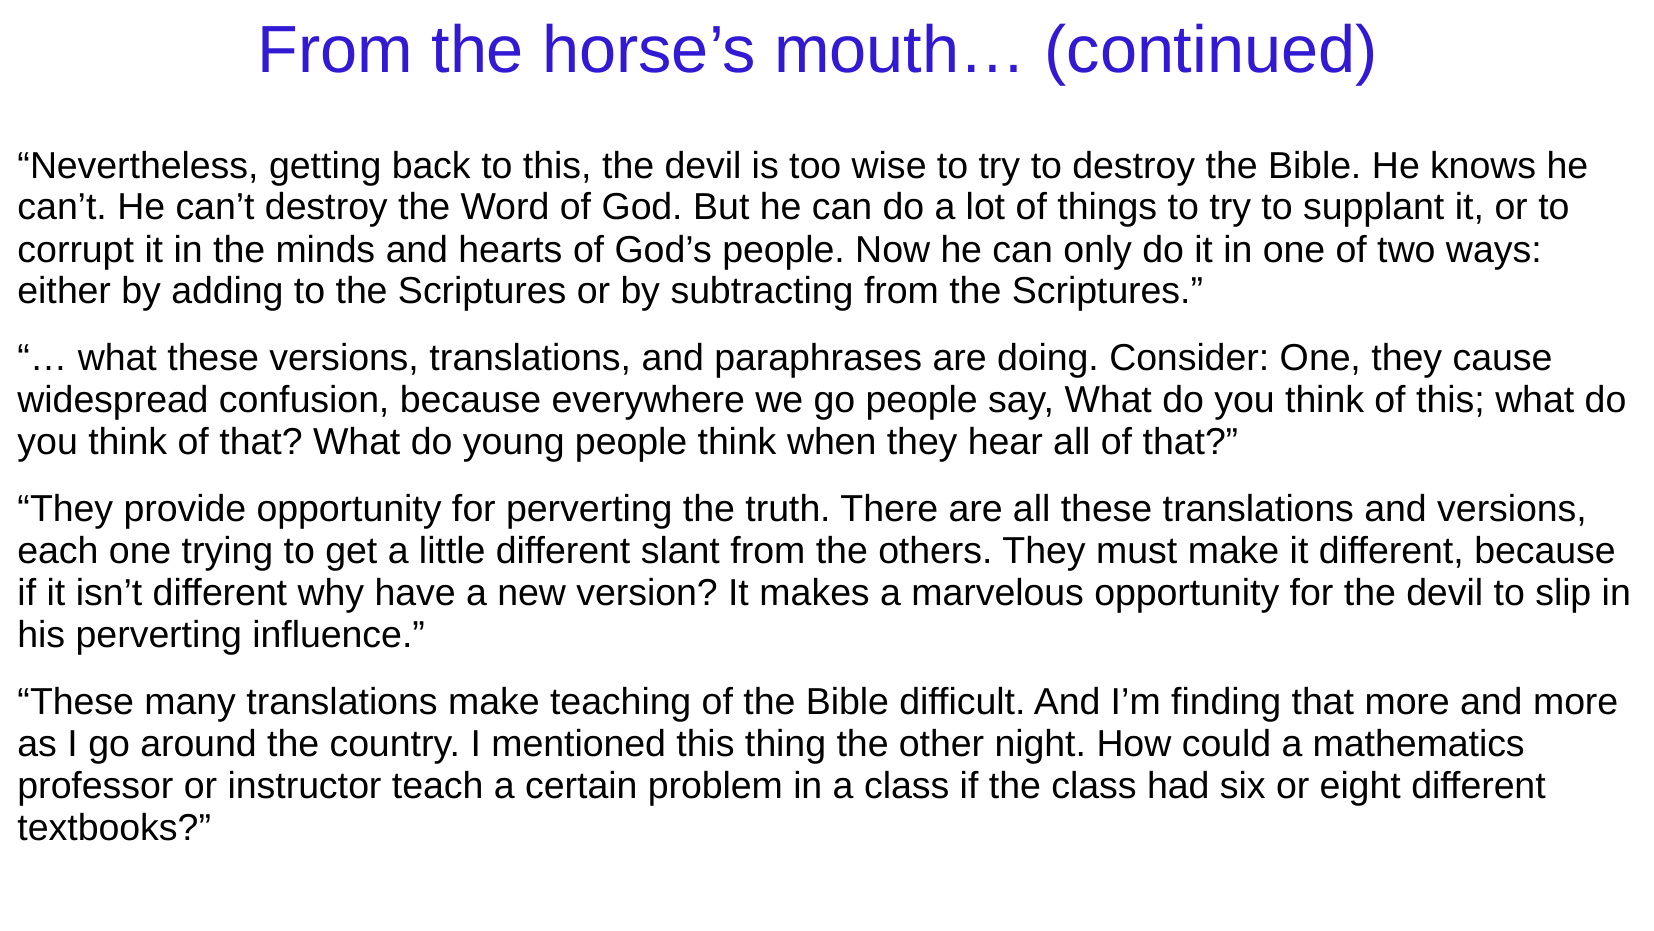

From the horse’s mouth… (continued)
“Nevertheless, getting back to this, the devil is too wise to try to destroy the Bible. He knows he can’t. He can’t destroy the Word of God. But he can do a lot of things to try to supplant it, or to corrupt it in the minds and hearts of God’s people. Now he can only do it in one of two ways: either by adding to the Scriptures or by subtracting from the Scriptures.”
“… what these versions, translations, and paraphrases are doing. Consider: One, they cause widespread confusion, because everywhere we go people say, What do you think of this; what do you think of that? What do young people think when they hear all of that?”
“They provide opportunity for perverting the truth. There are all these translations and versions, each one trying to get a little different slant from the others. They must make it different, because if it isn’t different why have a new version? It makes a marvelous opportunity for the devil to slip in his perverting influence.”
“These many translations make teaching of the Bible difficult. And I’m finding that more and more as I go around the country. I mentioned this thing the other night. How could a mathematics professor or instructor teach a certain problem in a class if the class had six or eight different textbooks?”